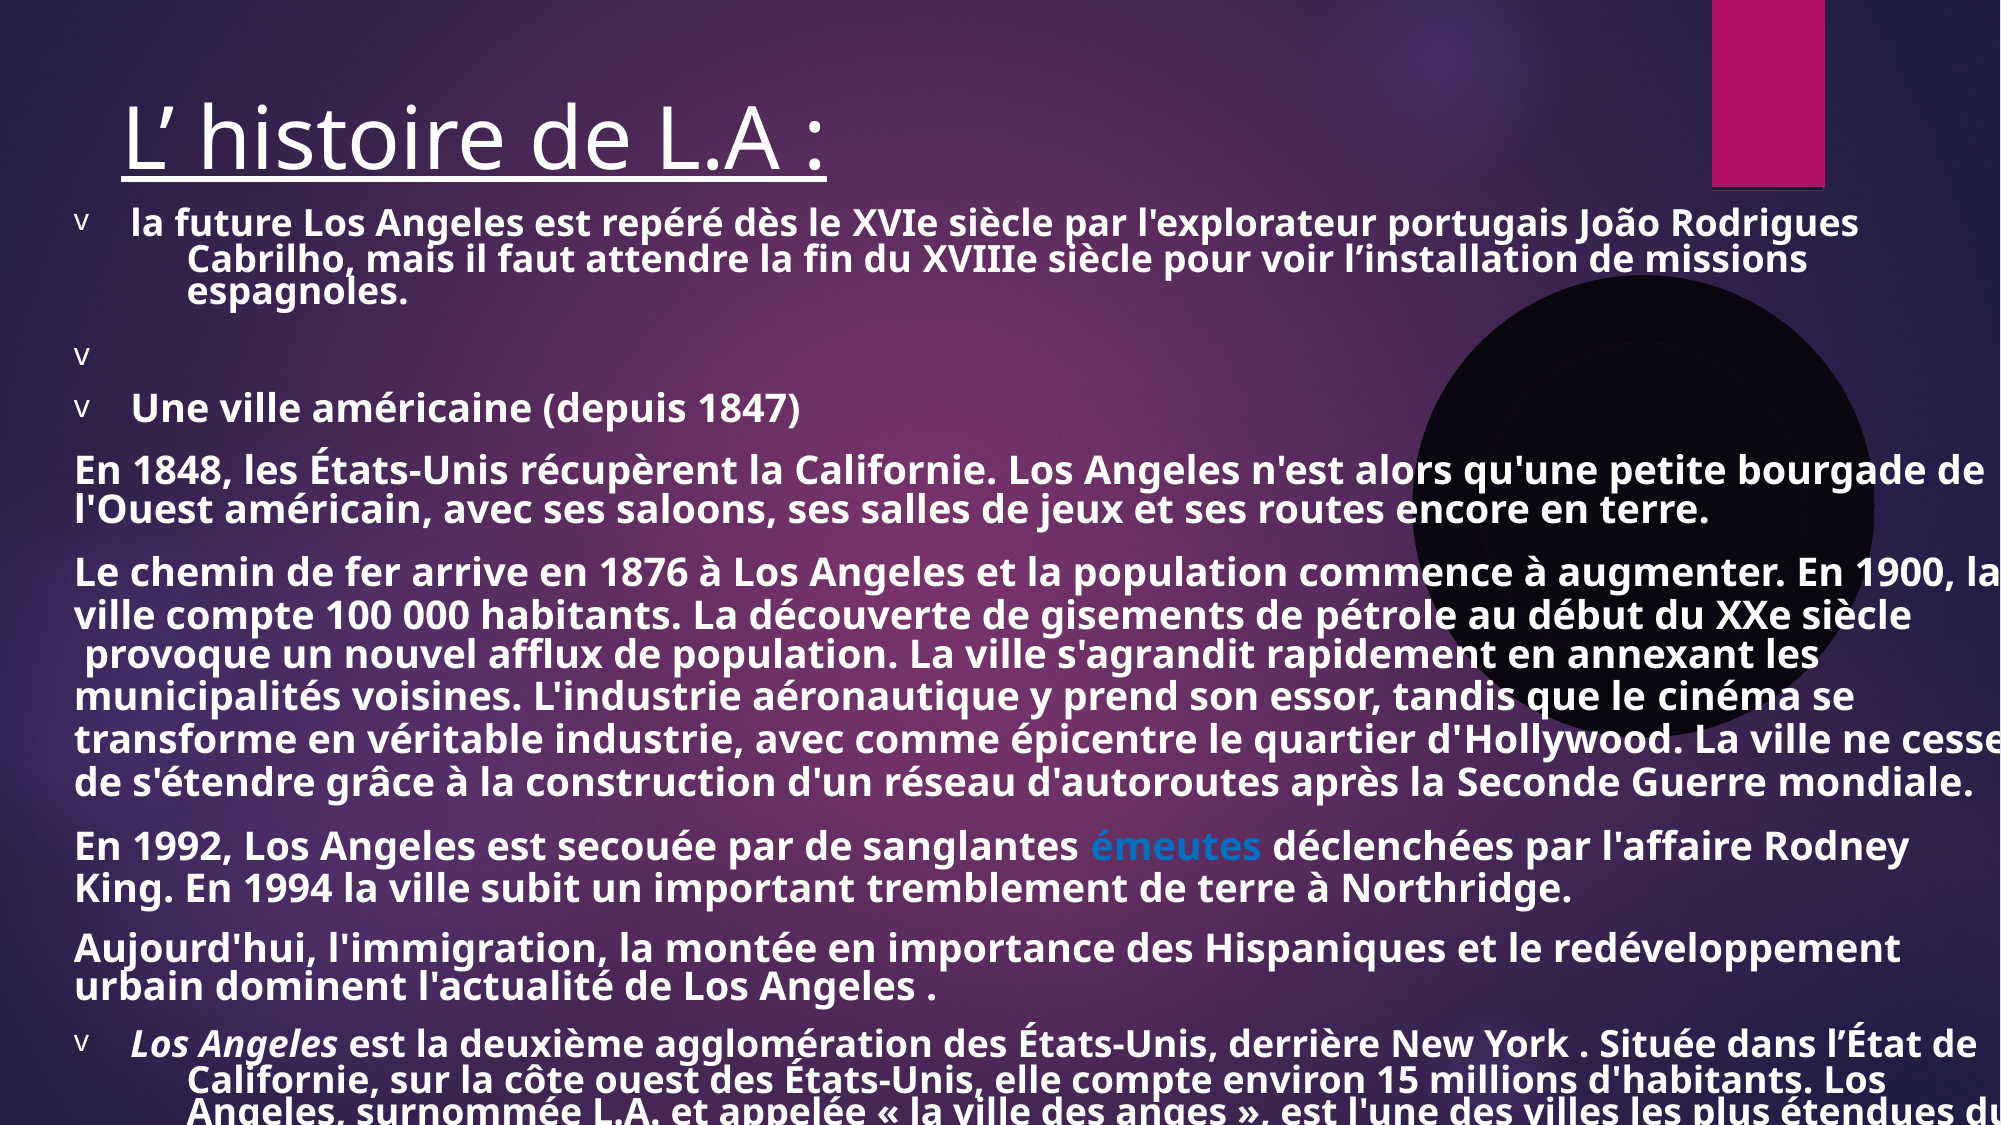

# L’ histoire de L.A :
la future Los Angeles est repéré dès le XVIe siècle par l'explorateur portugais João Rodrigues Cabrilho, mais il faut attendre la fin du XVIIIe siècle pour voir l’installation de missions espagnoles.
Une ville américaine (depuis 1847)
En 1848, les États-Unis récupèrent la Californie. Los Angeles n'est alors qu'une petite bourgade de l'Ouest américain, avec ses saloons, ses salles de jeux et ses routes encore en terre.
Le chemin de fer arrive en 1876 à Los Angeles et la population commence à augmenter. En 1900, la ville compte 100 000 habitants. La découverte de gisements de pétrole au début du XXe siècle provoque un nouvel afflux de population. La ville s'agrandit rapidement en annexant les municipalités voisines. L'industrie aéronautique y prend son essor, tandis que le cinéma se transforme en véritable industrie, avec comme épicentre le quartier d'Hollywood. La ville ne cesse de s'étendre grâce à la construction d'un réseau d'autoroutes après la Seconde Guerre mondiale.
En 1992, Los Angeles est secouée par de sanglantes émeutes déclenchées par l'affaire Rodney King. En 1994 la ville subit un important tremblement de terre à Northridge.
Aujourd'hui, l'immigration, la montée en importance des Hispaniques et le redéveloppement urbain dominent l'actualité de Los Angeles .
Los Angeles est la deuxième agglomération des États-Unis, derrière New York . Située dans l’État de Californie, sur la côte ouest des États-Unis, elle compte environ 15 millions d'habitants. Los Angeles, surnommée L.A. et appelée « la ville des anges », est l'une des villes les plus étendues du monde : elle s'étale en effet sur une superficie d'environ 12 000 km², c'est-à-dire la taille de deux départements français. Elle est parcourue par un vaste réseau d'autoroutes.